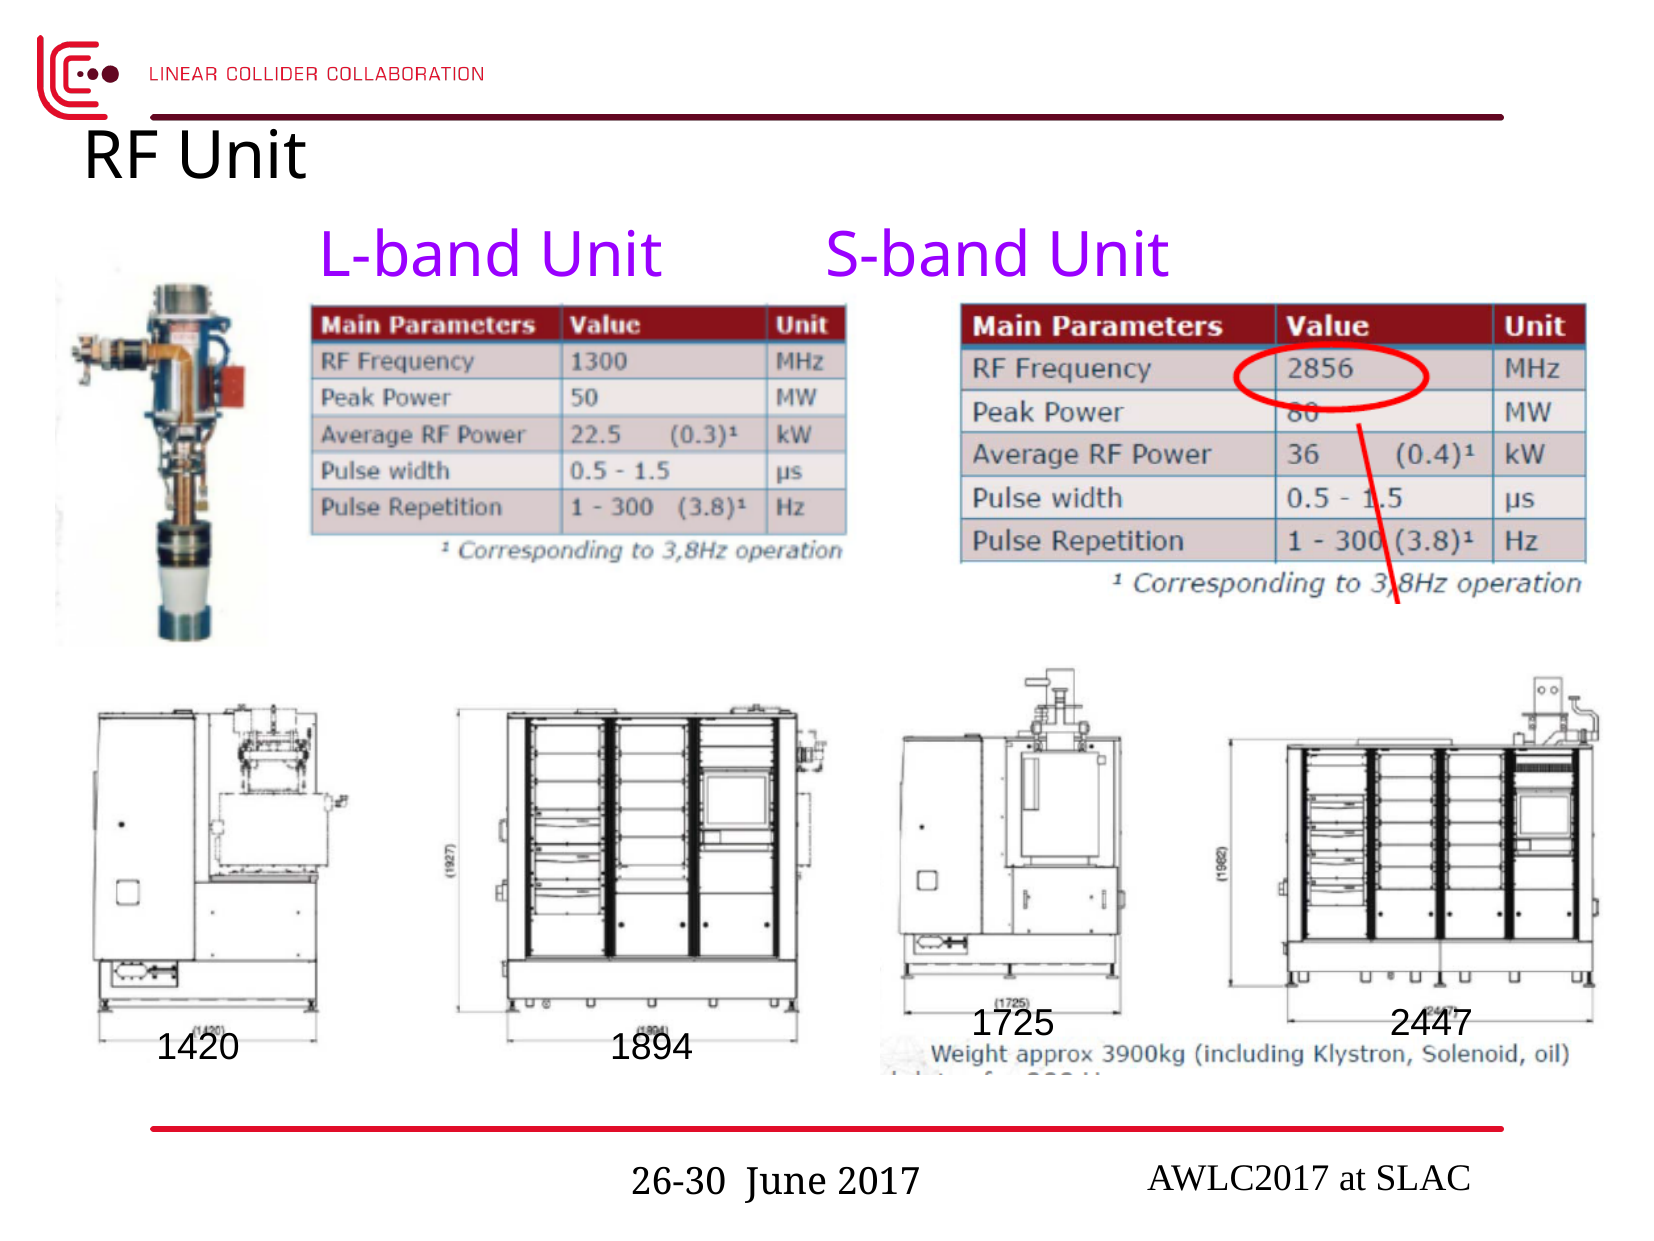

# RF Unit
L-band Unit S-band Unit
1725
2447
1420
1894